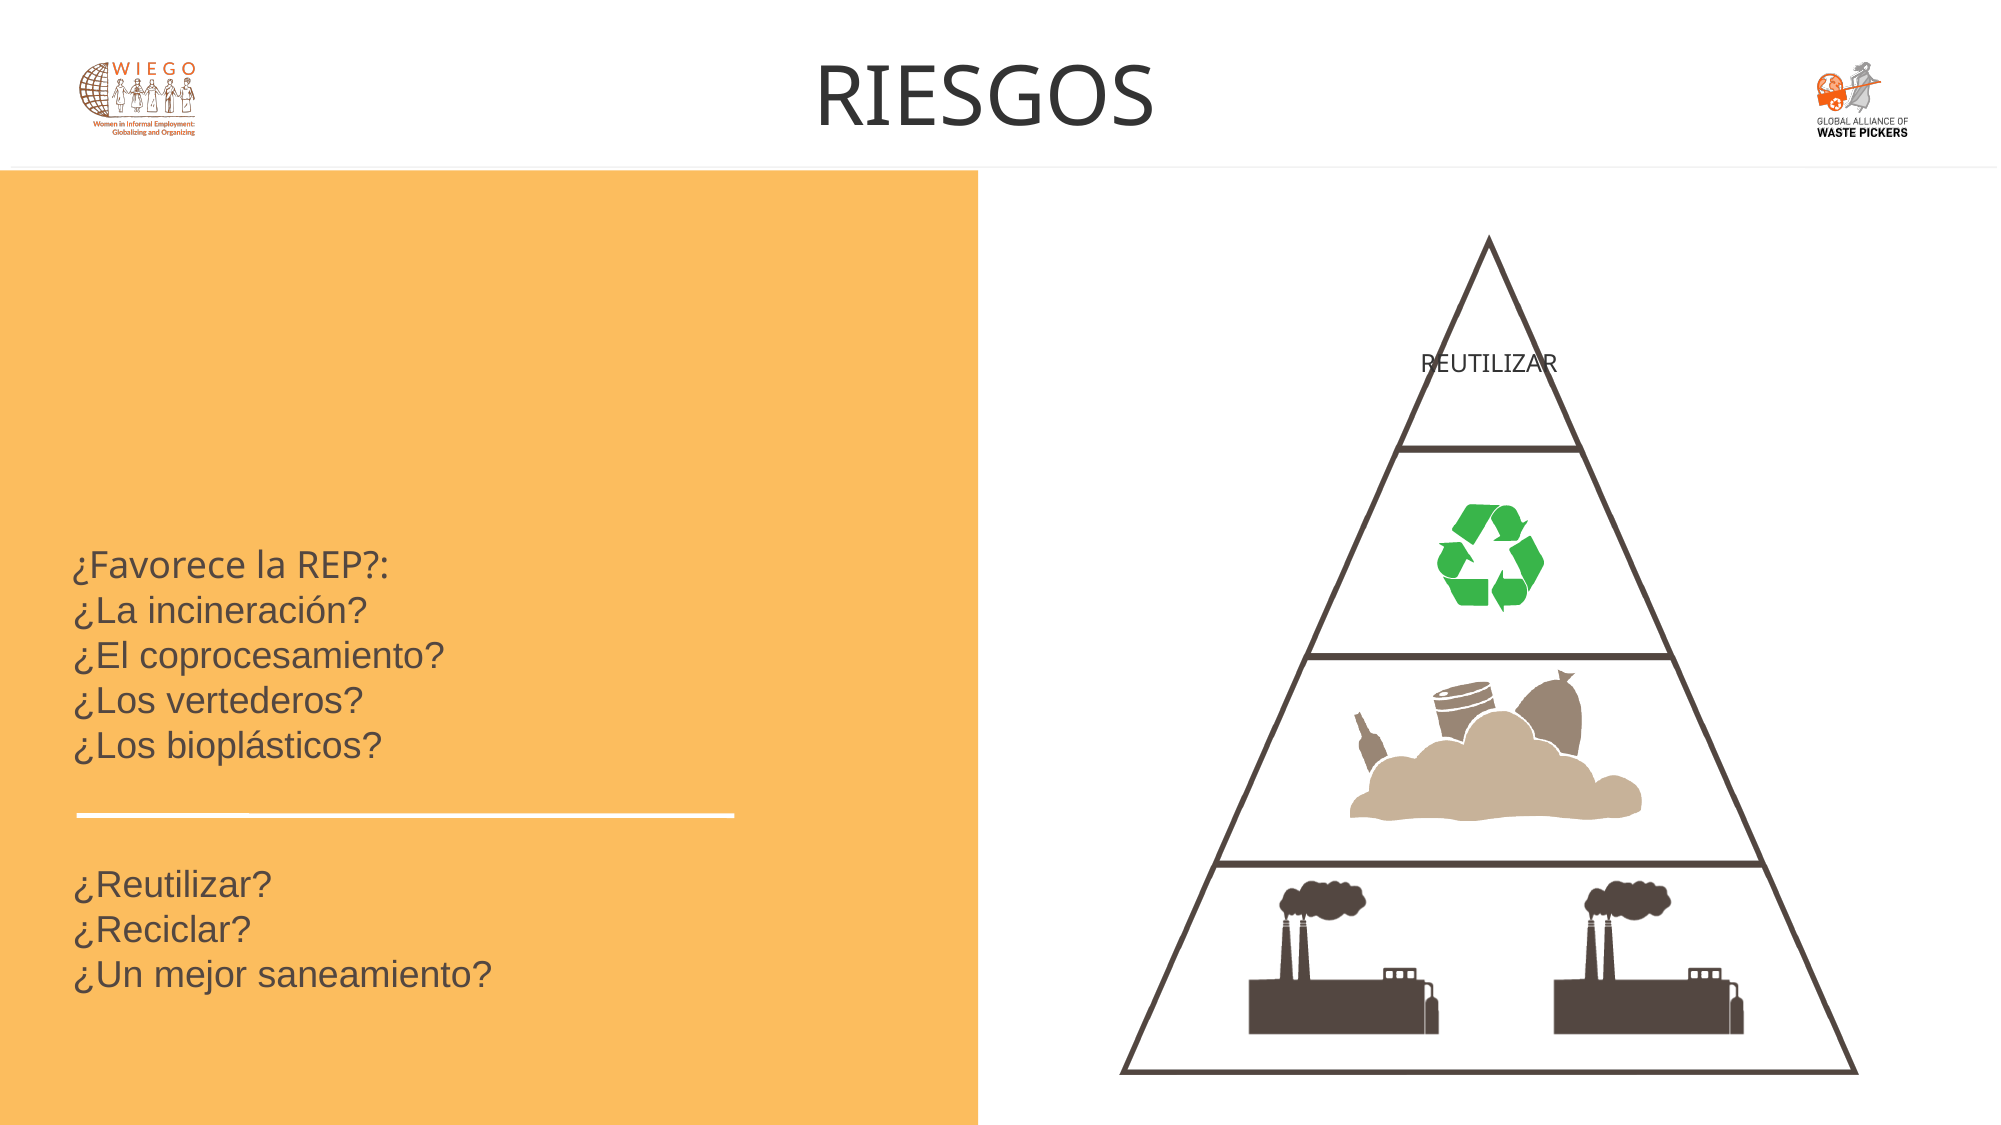

RIESGOS
REUTILIZAR
¿Favorece la REP?:
¿La incineración?
¿El coprocesamiento?
¿Los vertederos?
¿Los bioplásticos?
¿Reutilizar?
¿Reciclar?
¿Un mejor saneamiento?